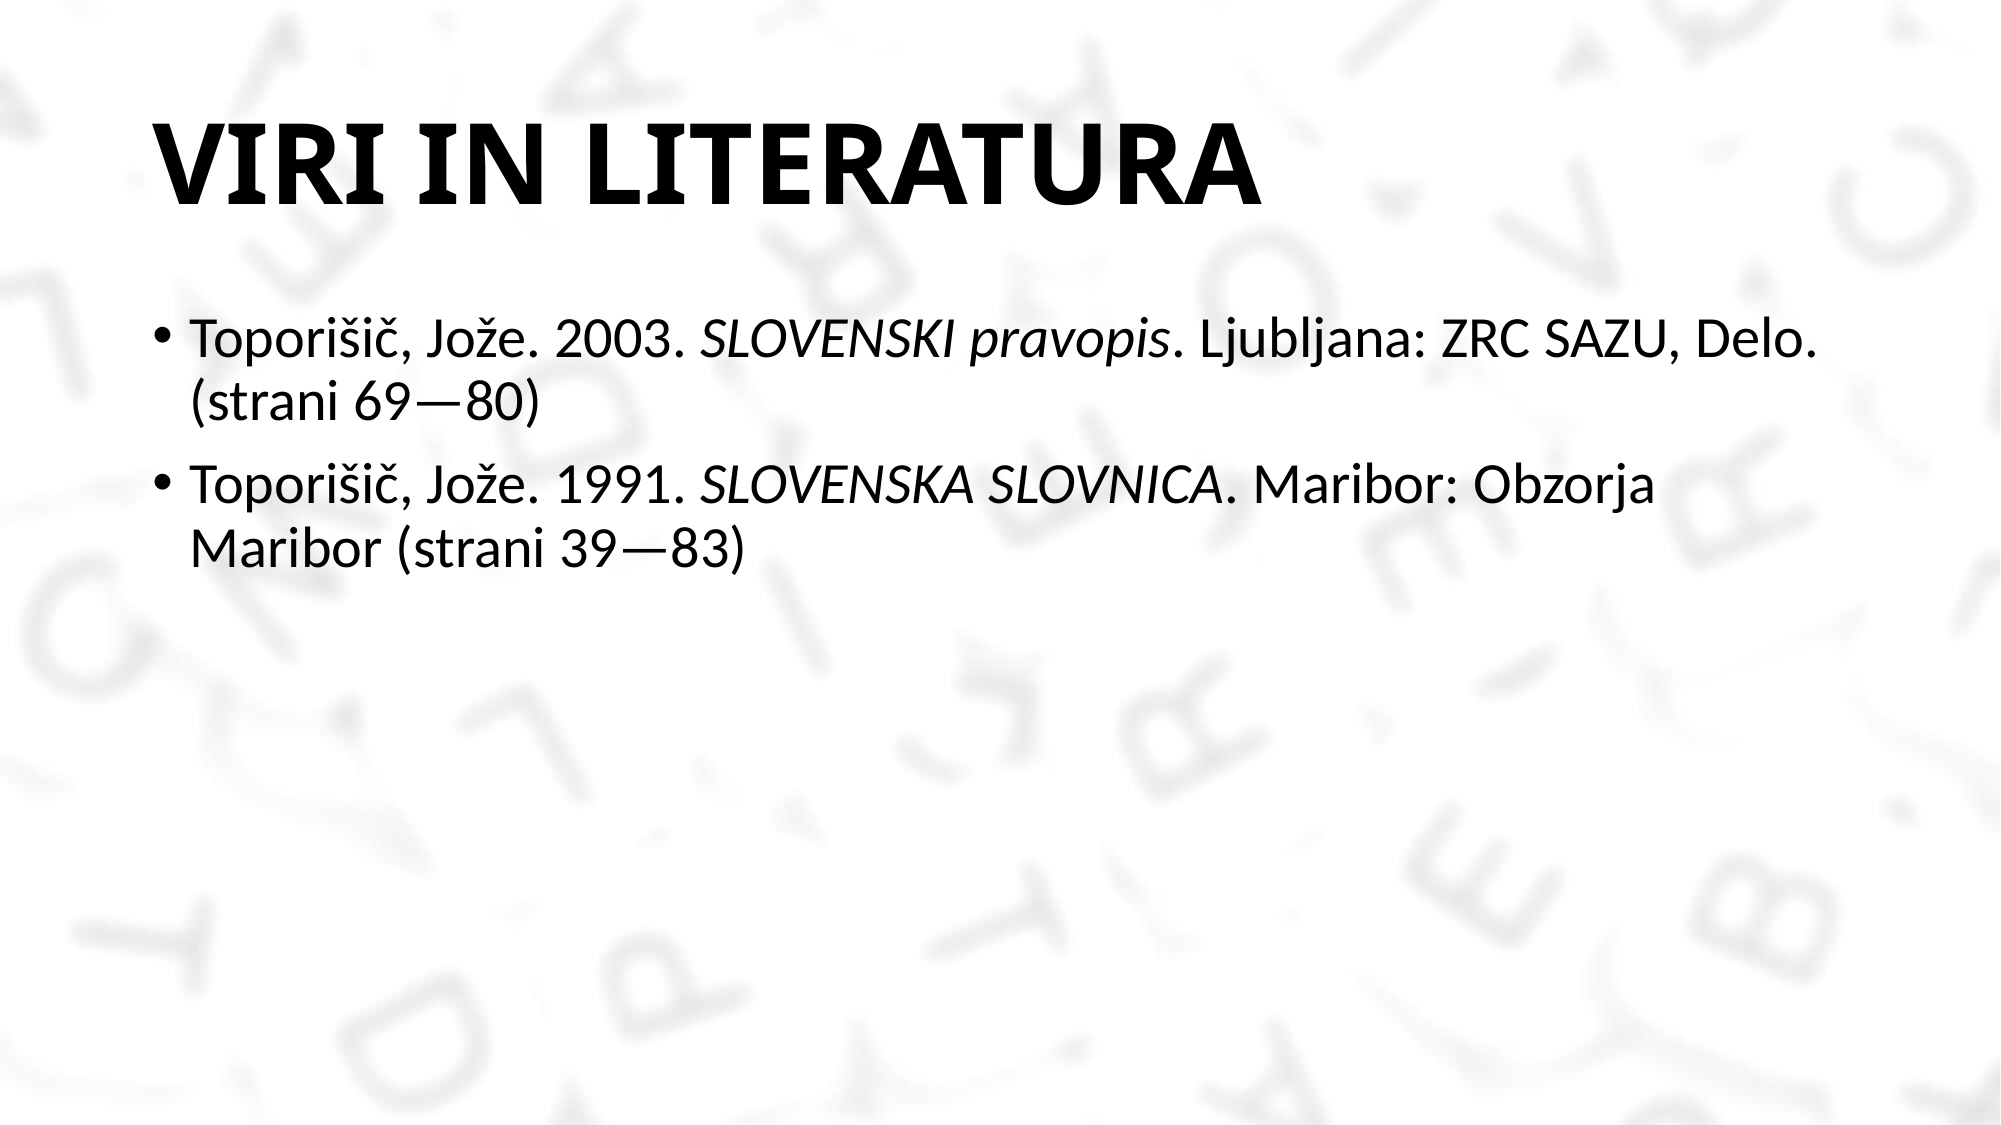

# VIRI IN LITERATURA
Toporišič, Jože. 2003. SLOVENSKI pravopis. Ljubljana: ZRC SAZU, Delo. (strani 69—80)
Toporišič, Jože. 1991. SLOVENSKA SLOVNICA. Maribor: Obzorja Maribor (strani 39—83)